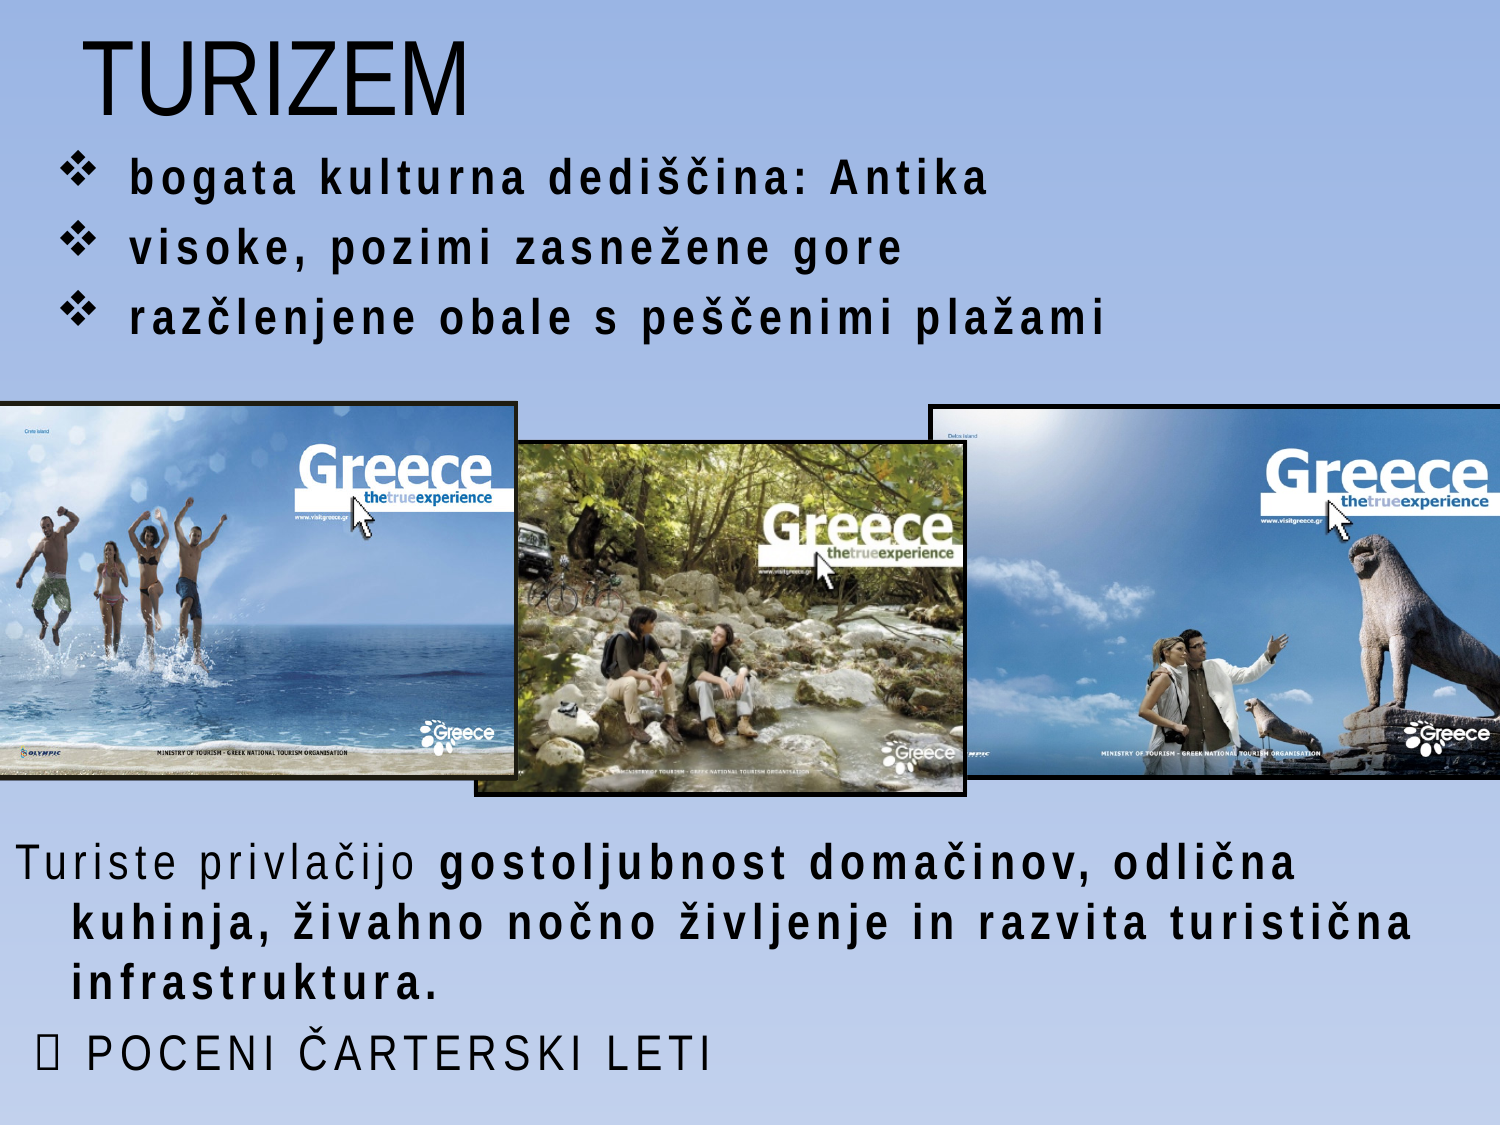

# TURIZEM
 bogata kulturna dediščina: Antika
 visoke, pozimi zasnežene gore
 razčlenjene obale s peščenimi plažami
Turiste privlačijo gostoljubnost domačinov, odlična kuhinja, živahno nočno življenje in razvita turistična infrastruktura.
  POCENI ČARTERSKI LETI